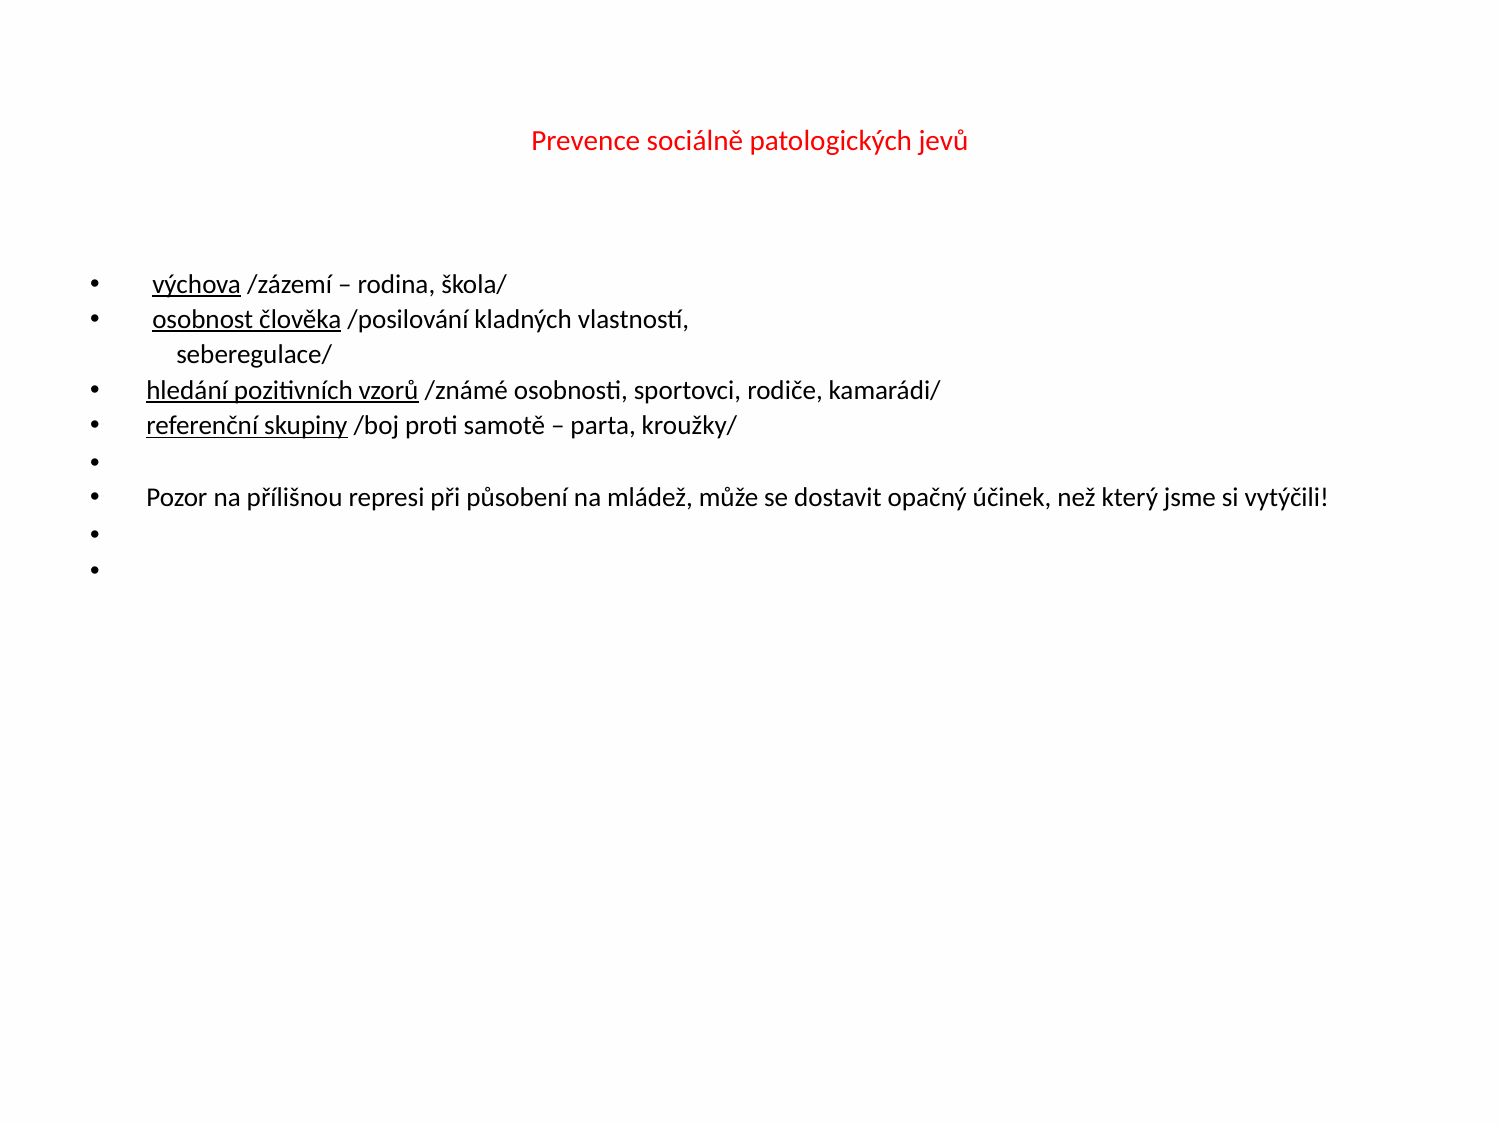

# Prevence sociálně patologických jevů
 výchova /zázemí – rodina, škola/
 osobnost člověka /posilování kladných vlastností,
 seberegulace/
hledání pozitivních vzorů /známé osobnosti, sportovci, rodiče, kamarádi/
referenční skupiny /boj proti samotě – parta, kroužky/
Pozor na přílišnou represi při působení na mládež, může se dostavit opačný účinek, než který jsme si vytýčili!